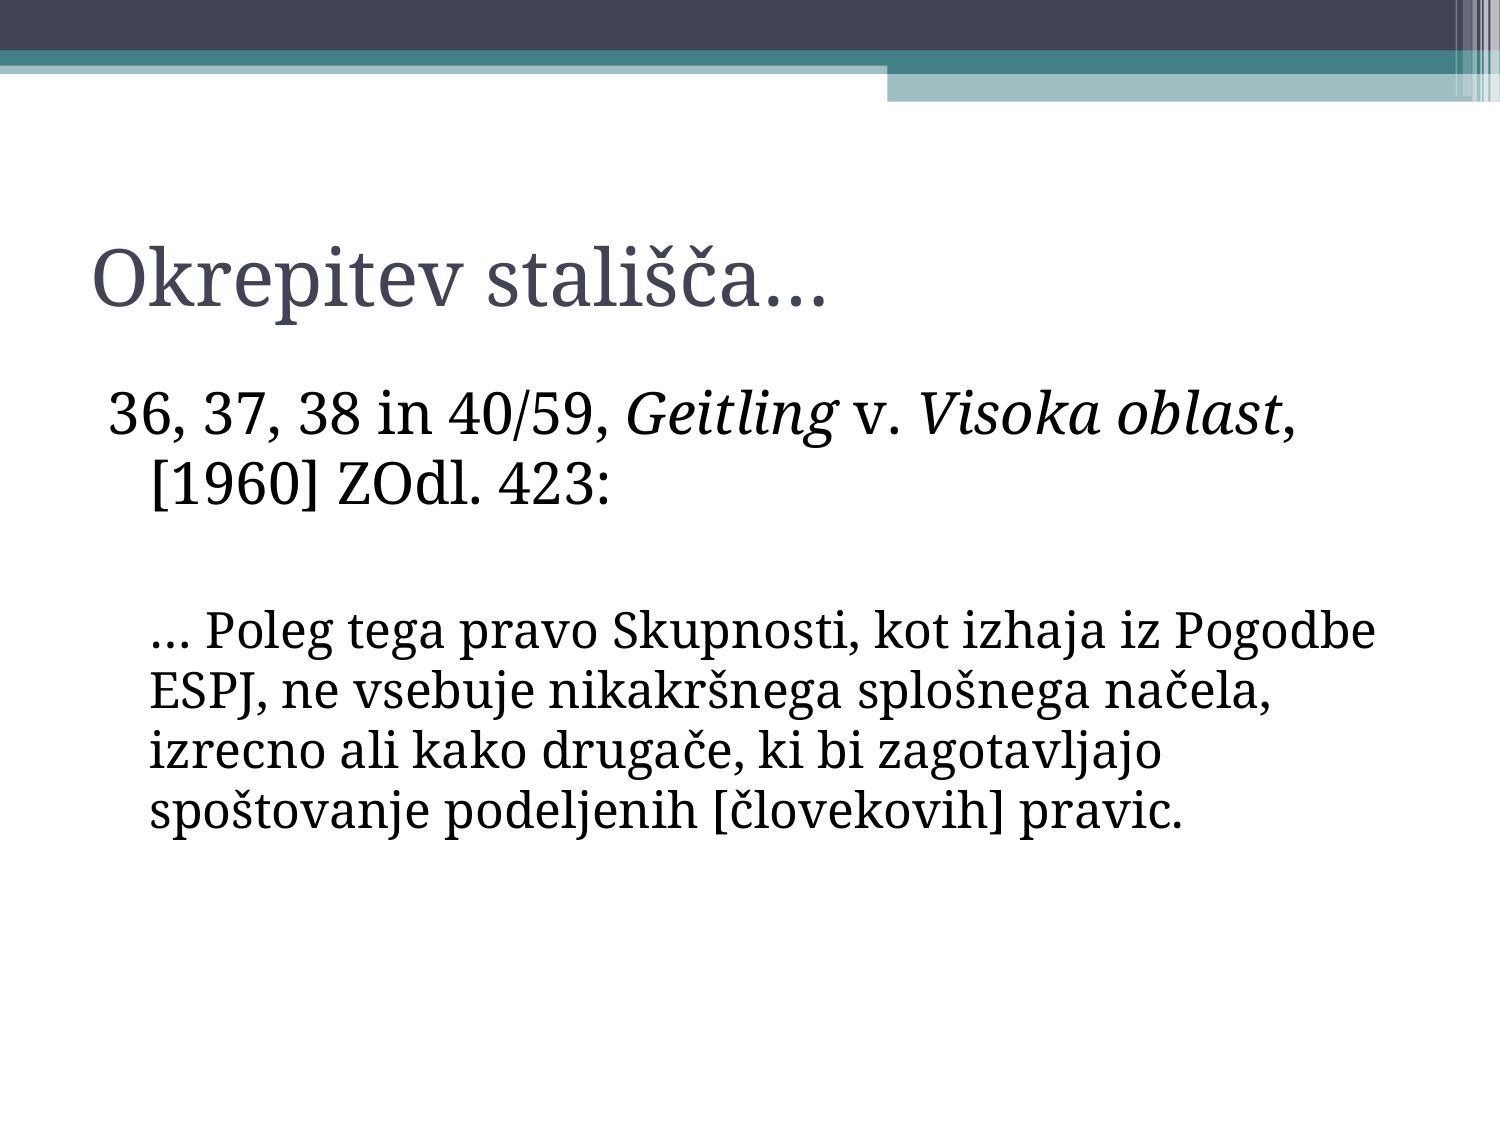

# Okrepitev stališča…
36, 37, 38 in 40/59, Geitling v. Visoka oblast, [1960] ZOdl. 423:
	… Poleg tega pravo Skupnosti, kot izhaja iz Pogodbe ESPJ, ne vsebuje nikakršnega splošnega načela, izrecno ali kako drugače, ki bi zagotavljajo spoštovanje podeljenih [človekovih] pravic.